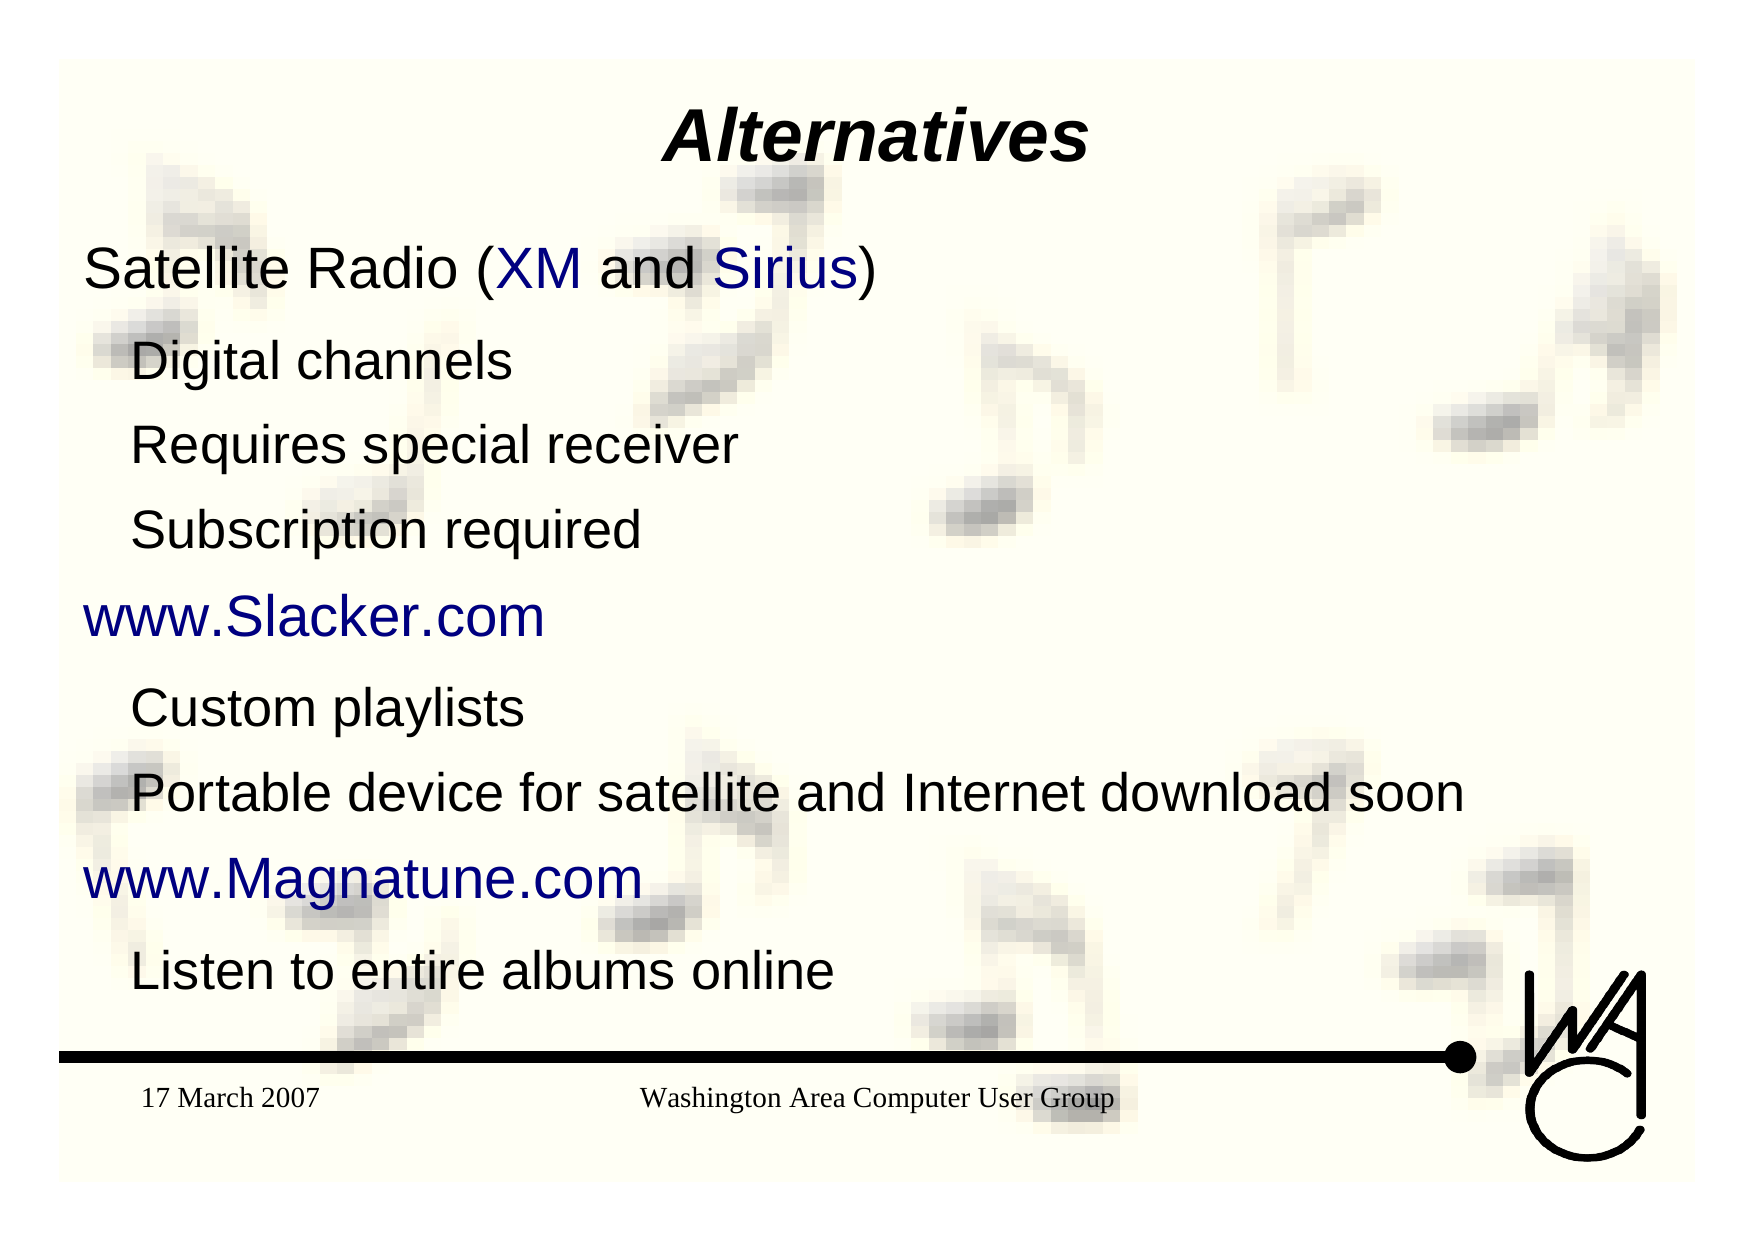

# Alternatives
Satellite Radio (XM and Sirius)
Digital channels
Requires special receiver
Subscription required
www.Slacker.com
Custom playlists
Portable device for satellite and Internet download soon
www.Magnatune.com
Listen to entire albums online
17 March 2007
Washington Area Computer User Group